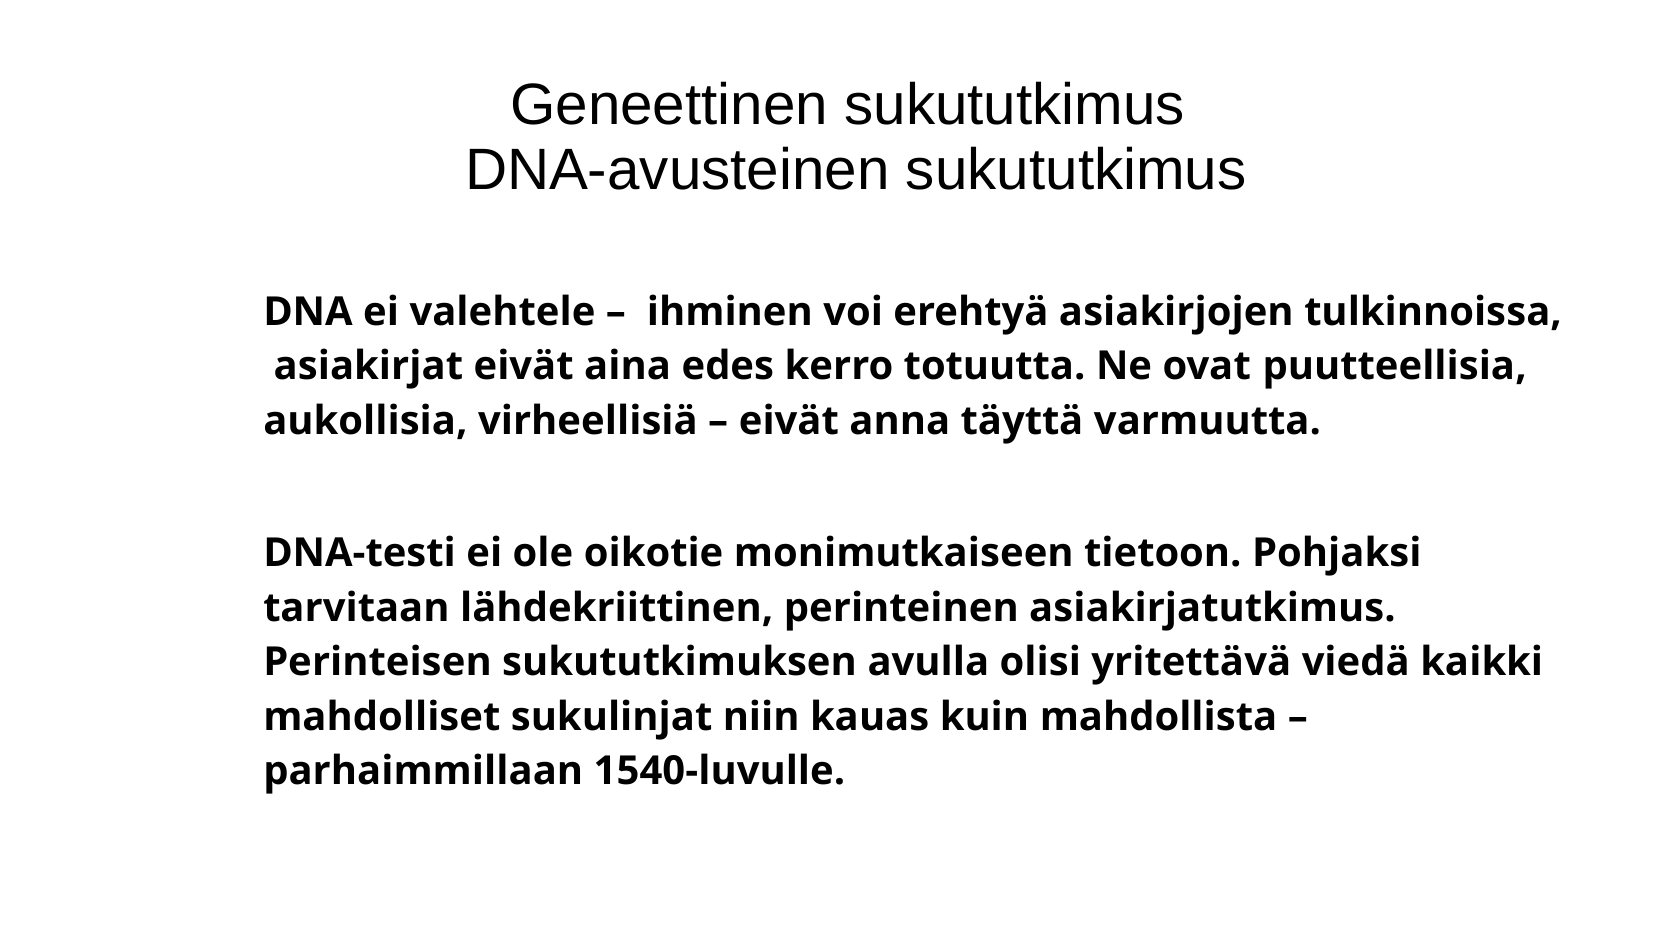

# Geneettinen sukututkimus DNA-avusteinen sukututkimus
DNA ei valehtele – ihminen voi erehtyä asiakirjojen tulkinnoissa, asiakirjat eivät aina edes kerro totuutta. Ne ovat puutteellisia, aukollisia, virheellisiä – eivät anna täyttä varmuutta.
DNA-testi ei ole oikotie monimutkaiseen tietoon. Pohjaksi tarvitaan lähdekriittinen, perinteinen asiakirjatutkimus.
Perinteisen sukututkimuksen avulla olisi yritettävä viedä kaikki mahdolliset sukulinjat niin kauas kuin mahdollista – parhaimmillaan 1540-luvulle.